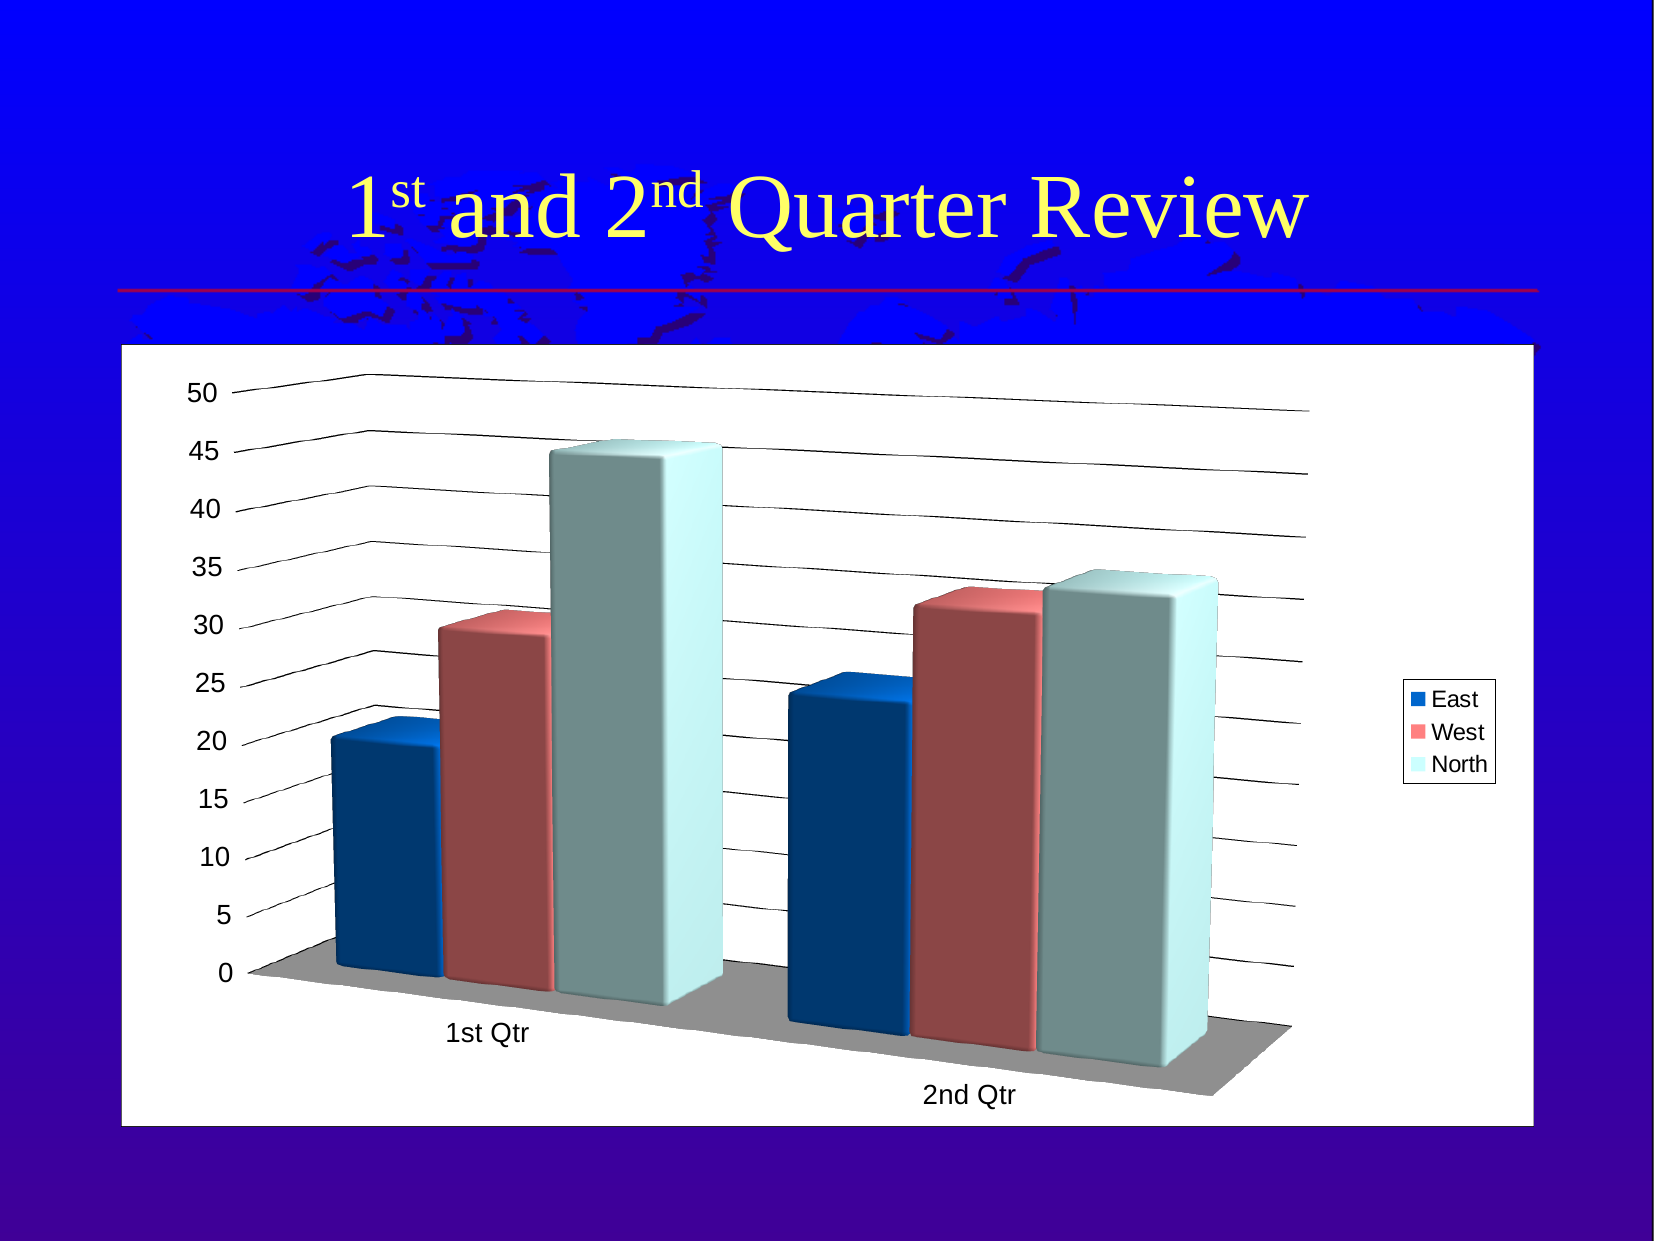

# 1st and 2nd Quarter Review
[unsupported chart]